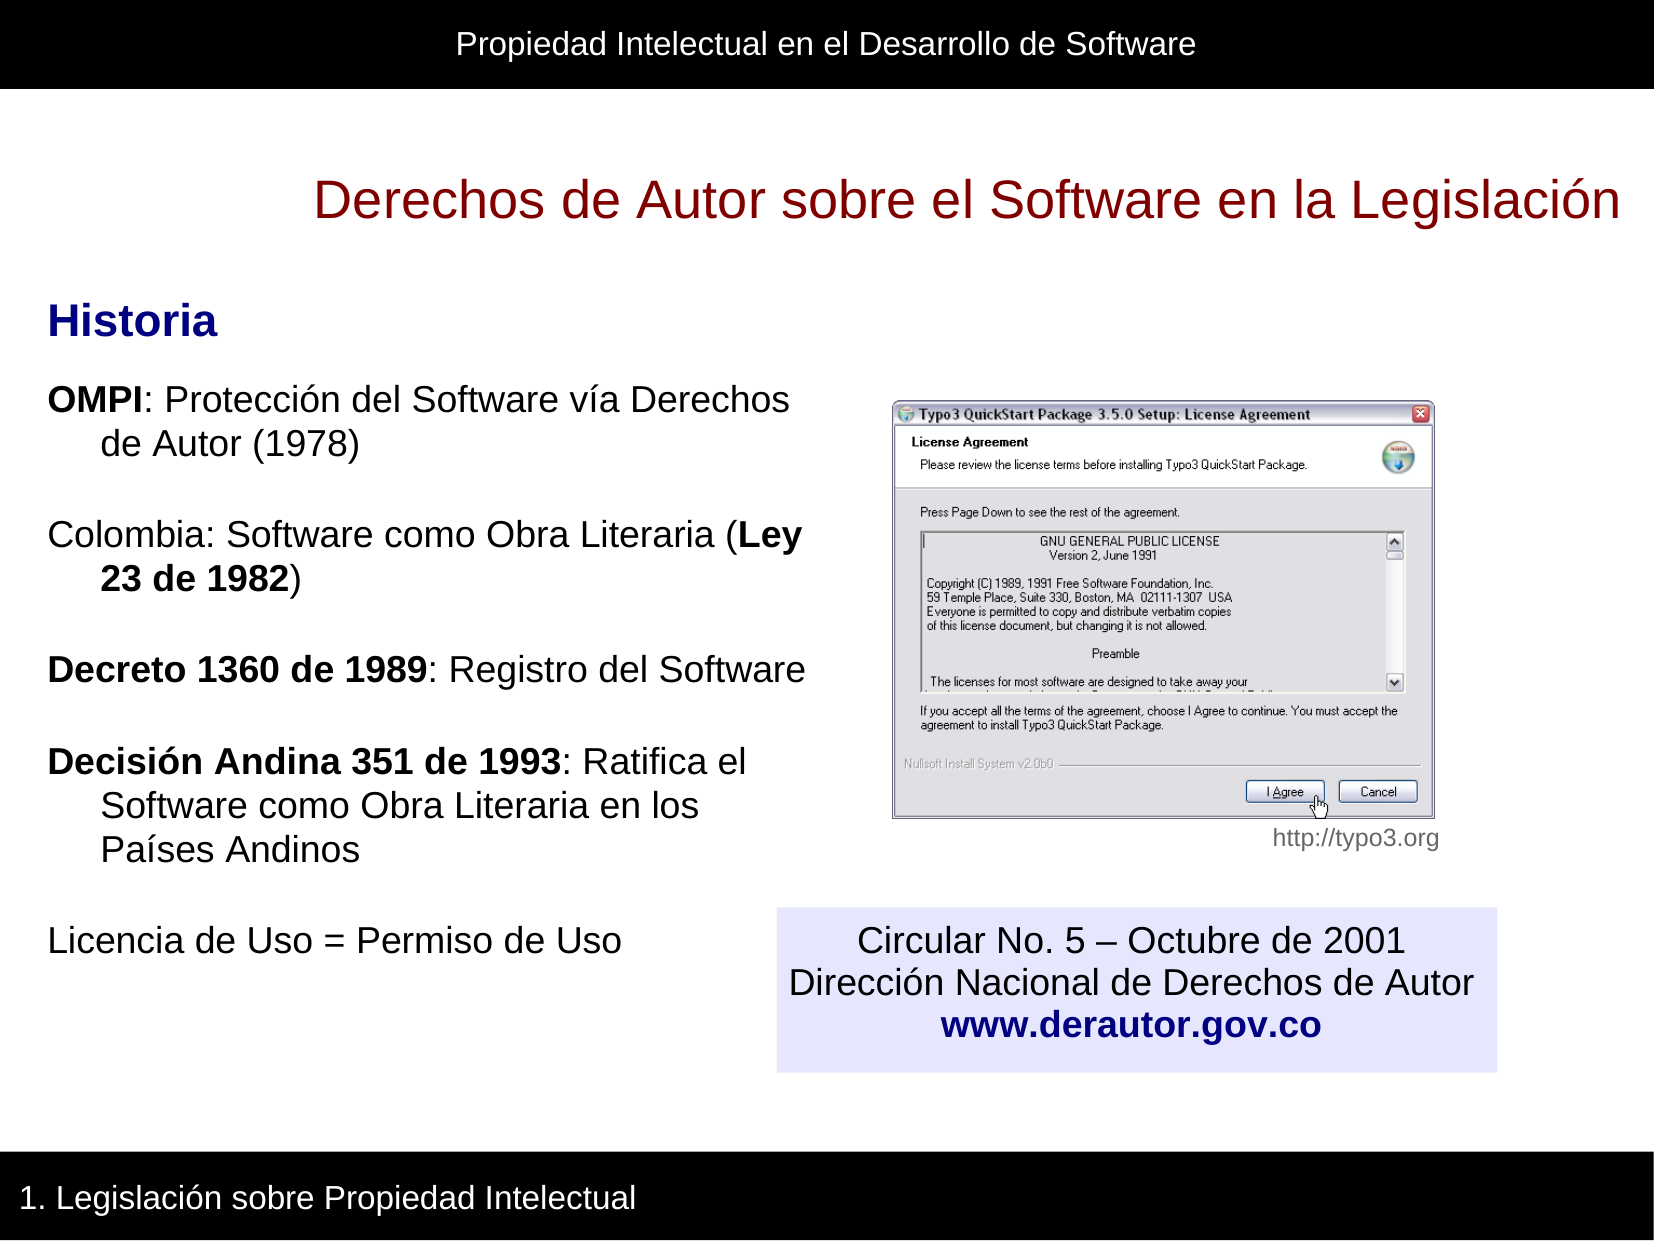

# Derechos de Autor sobre el Software en la Legislación
Historia
OMPI: Protección del Software vía Derechos de Autor (1978)
Colombia: Software como Obra Literaria (Ley 23 de 1982)
Decreto 1360 de 1989: Registro del Software
Decisión Andina 351 de 1993: Ratifica el Software como Obra Literaria en los Países Andinos
Licencia de Uso = Permiso de Uso
http://typo3.org
Circular No. 5 – Octubre de 2001
Dirección Nacional de Derechos de Autor
www.derautor.gov.co
1. Legislación sobre Propiedad Intelectual